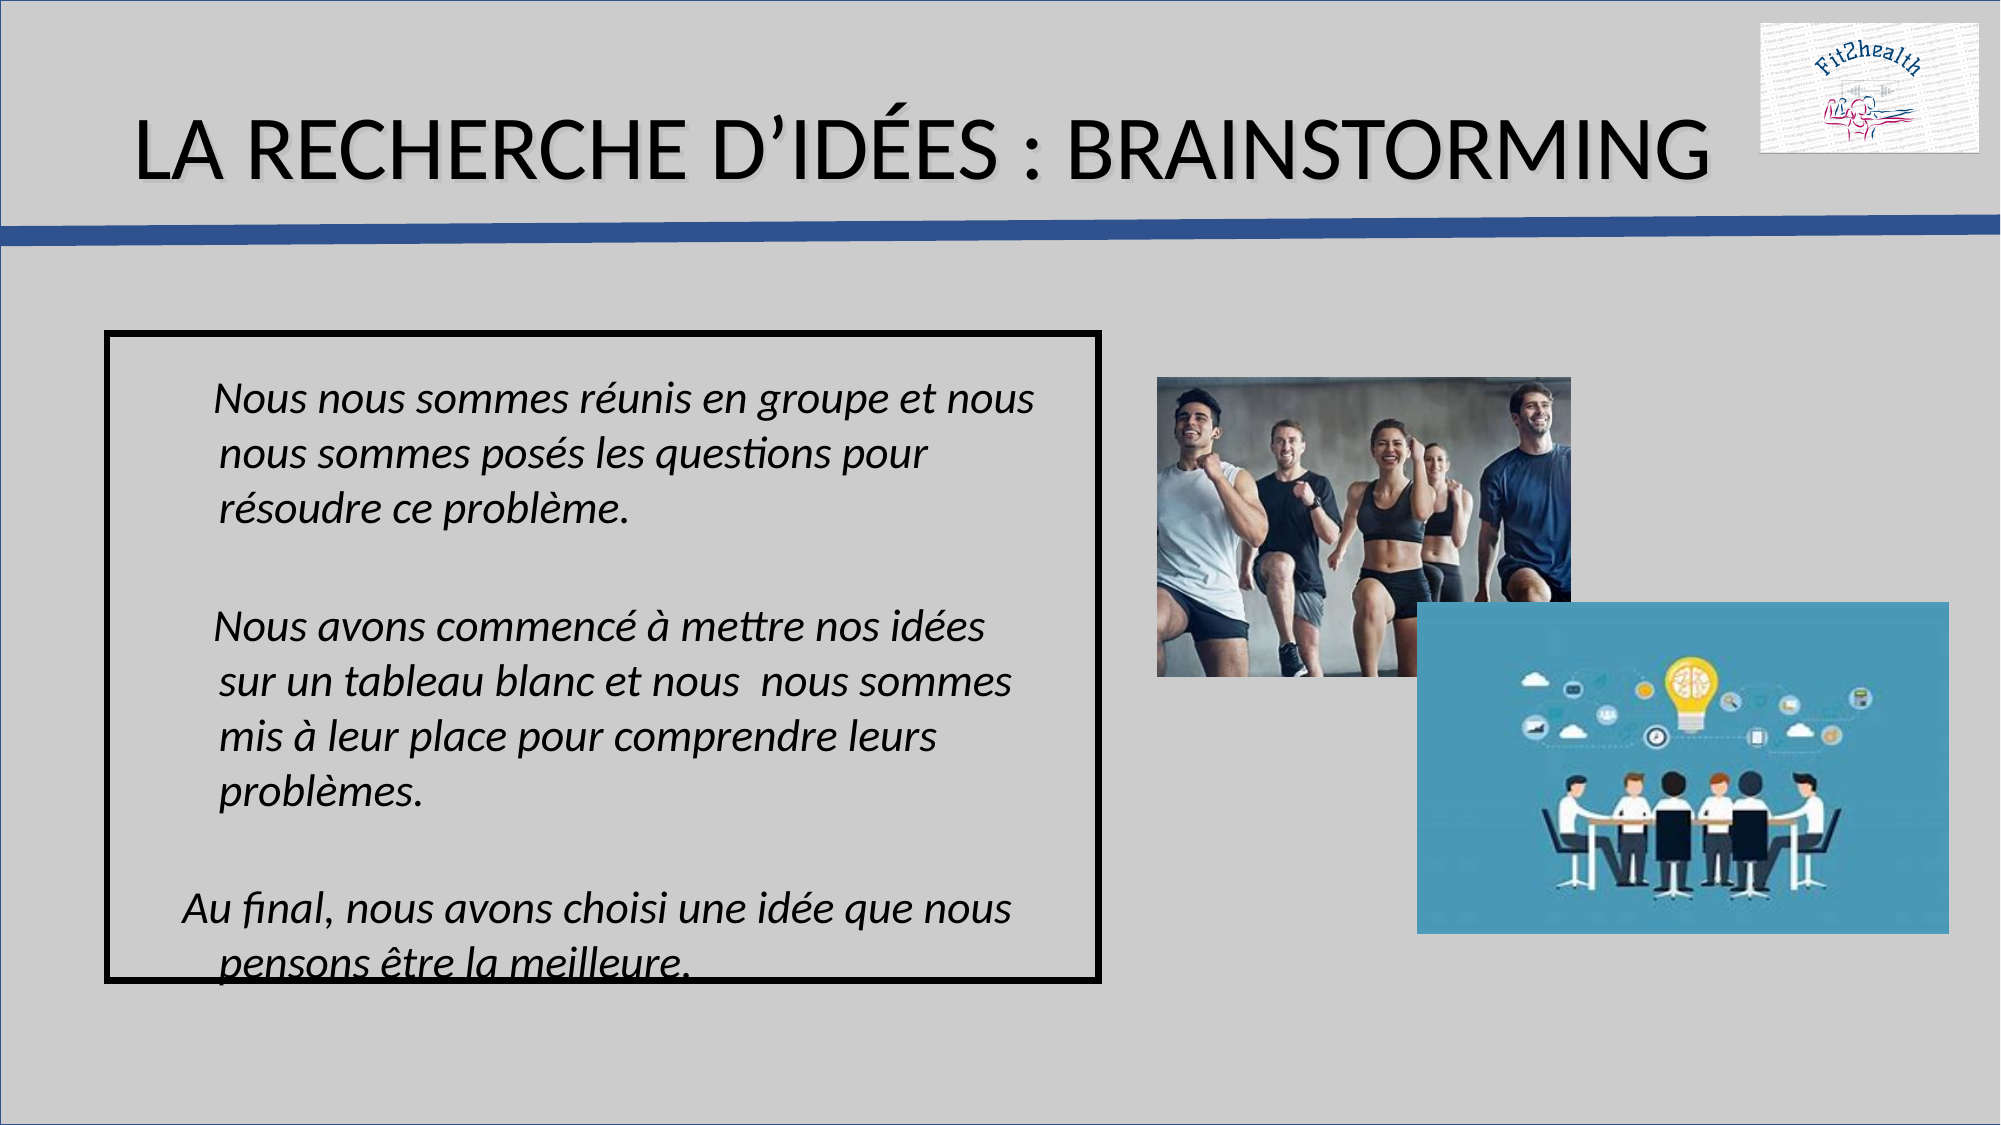

LA RECHERCHE D’IDÉES : BRAINSTORMING
 Nous nous sommes réunis en groupe et nous nous sommes posés les questions pour résoudre ce problème.
 Nous avons commencé à mettre nos idées sur un tableau blanc et nous nous sommes mis à leur place pour comprendre leurs problèmes.
 Au final, nous avons choisi une idée que nous pensons être la meilleure.